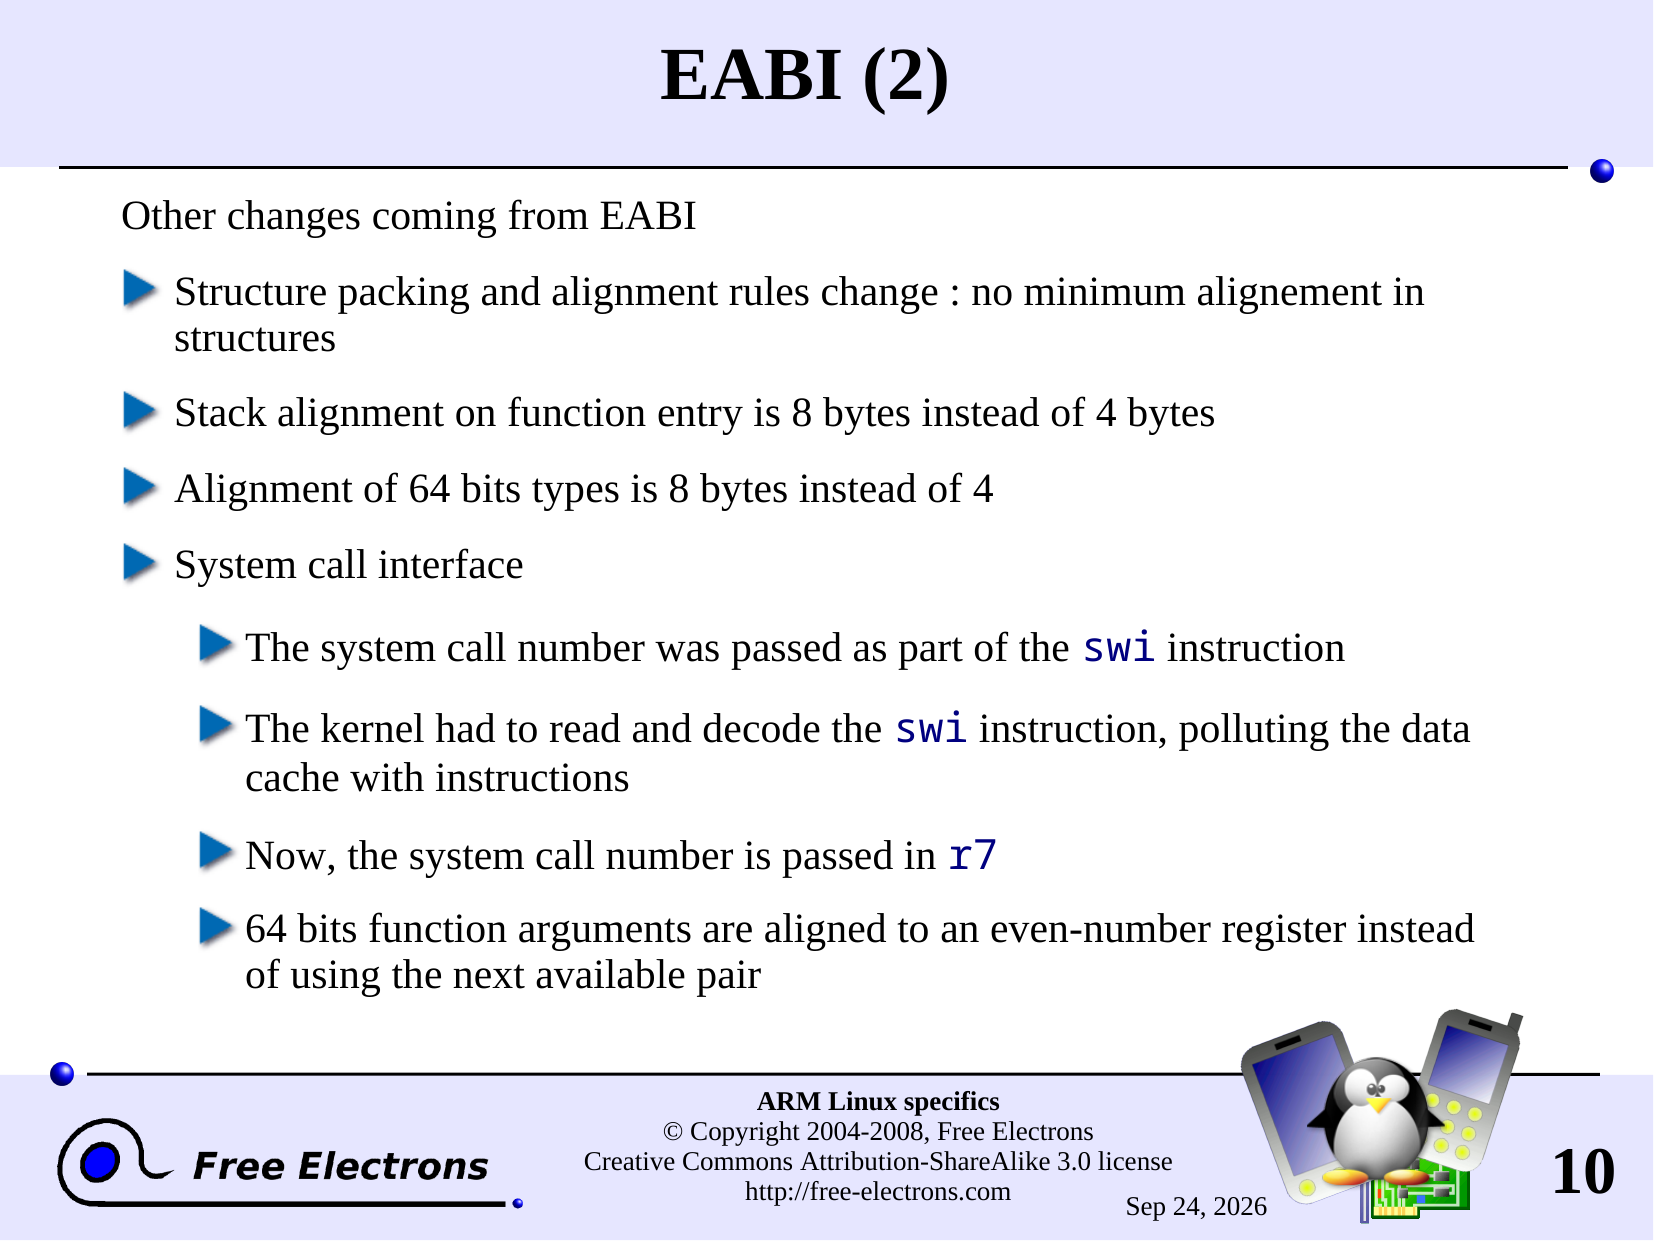

# EABI (2)
Other changes coming from EABI
Structure packing and alignment rules change : no minimum alignement in structures
Stack alignment on function entry is 8 bytes instead of 4 bytes
Alignment of 64 bits types is 8 bytes instead of 4
System call interface
The system call number was passed as part of the swi instruction
The kernel had to read and decode the swi instruction, polluting the data cache with instructions
Now, the system call number is passed in r7
64 bits function arguments are aligned to an even-number register instead of using the next available pair